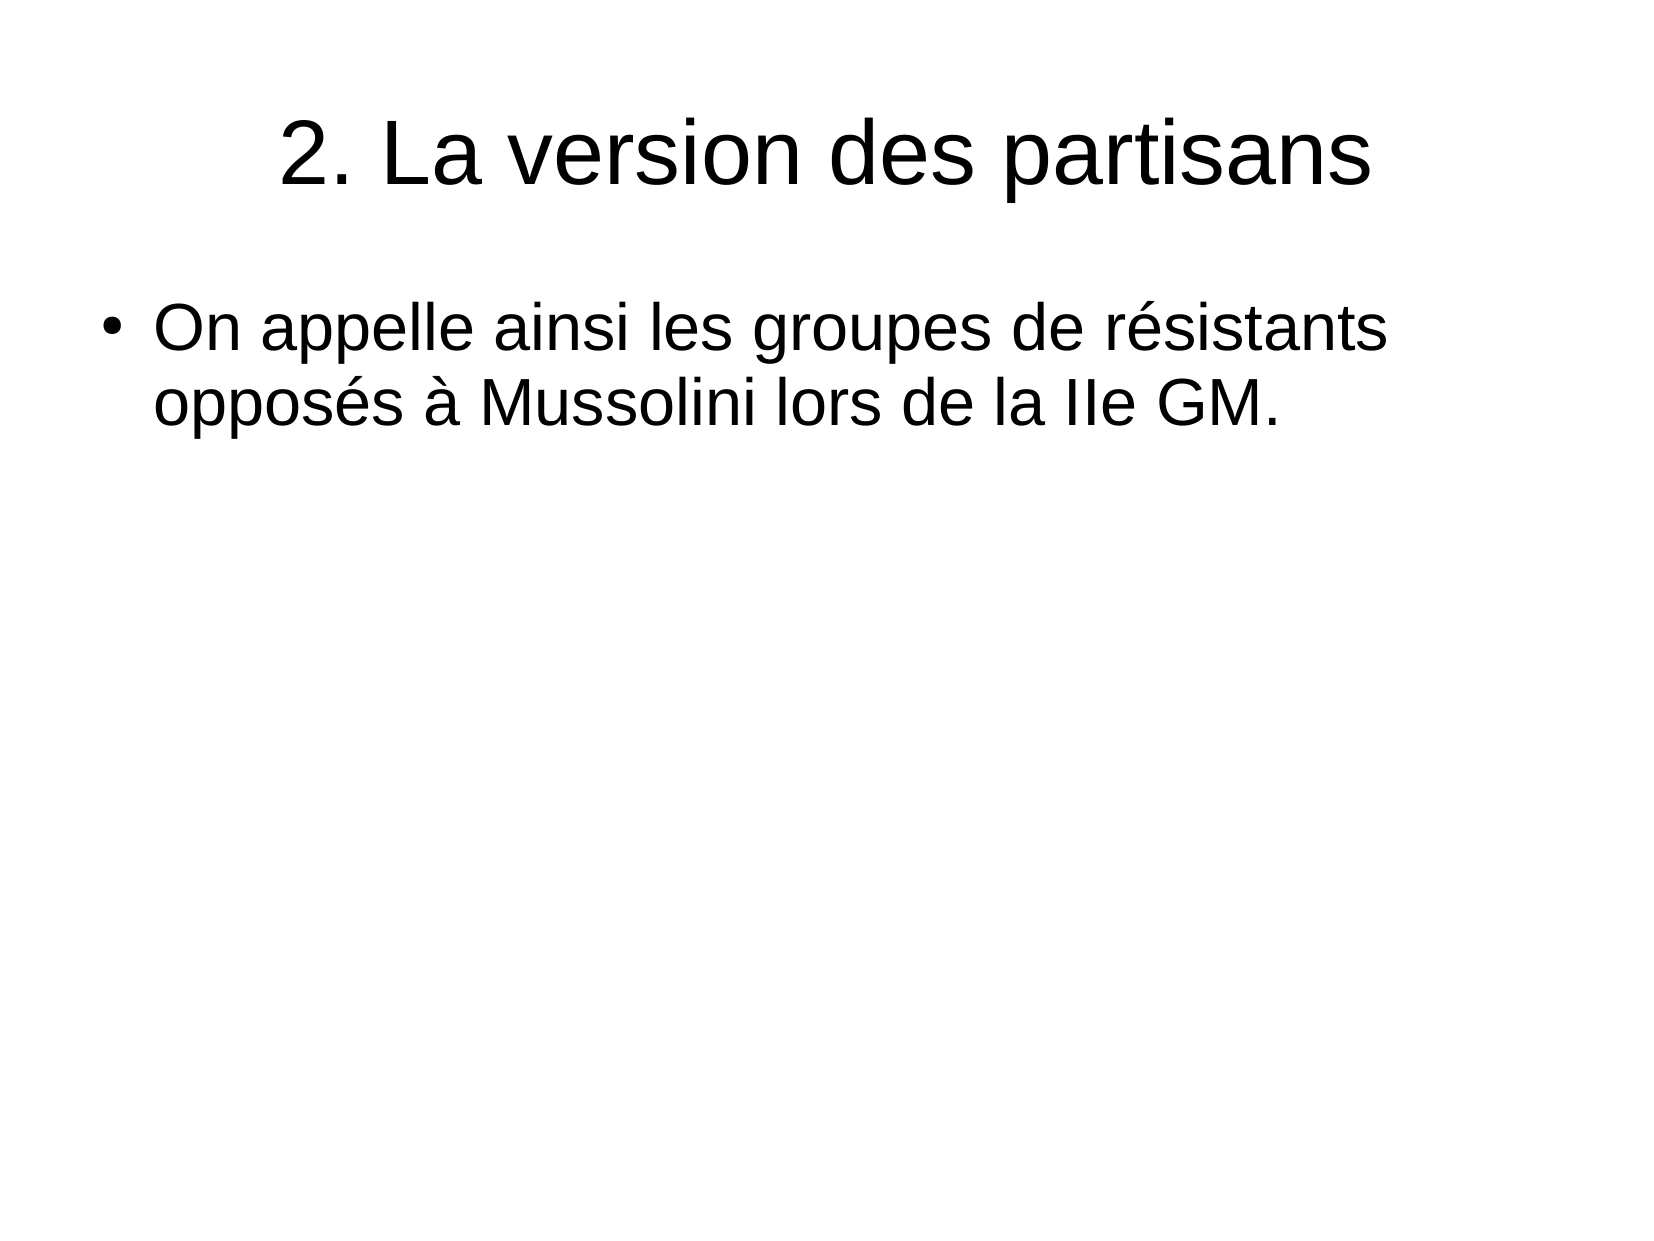

# 2. La version des partisans
On appelle ainsi les groupes de résistants opposés à Mussolini lors de la IIe GM.